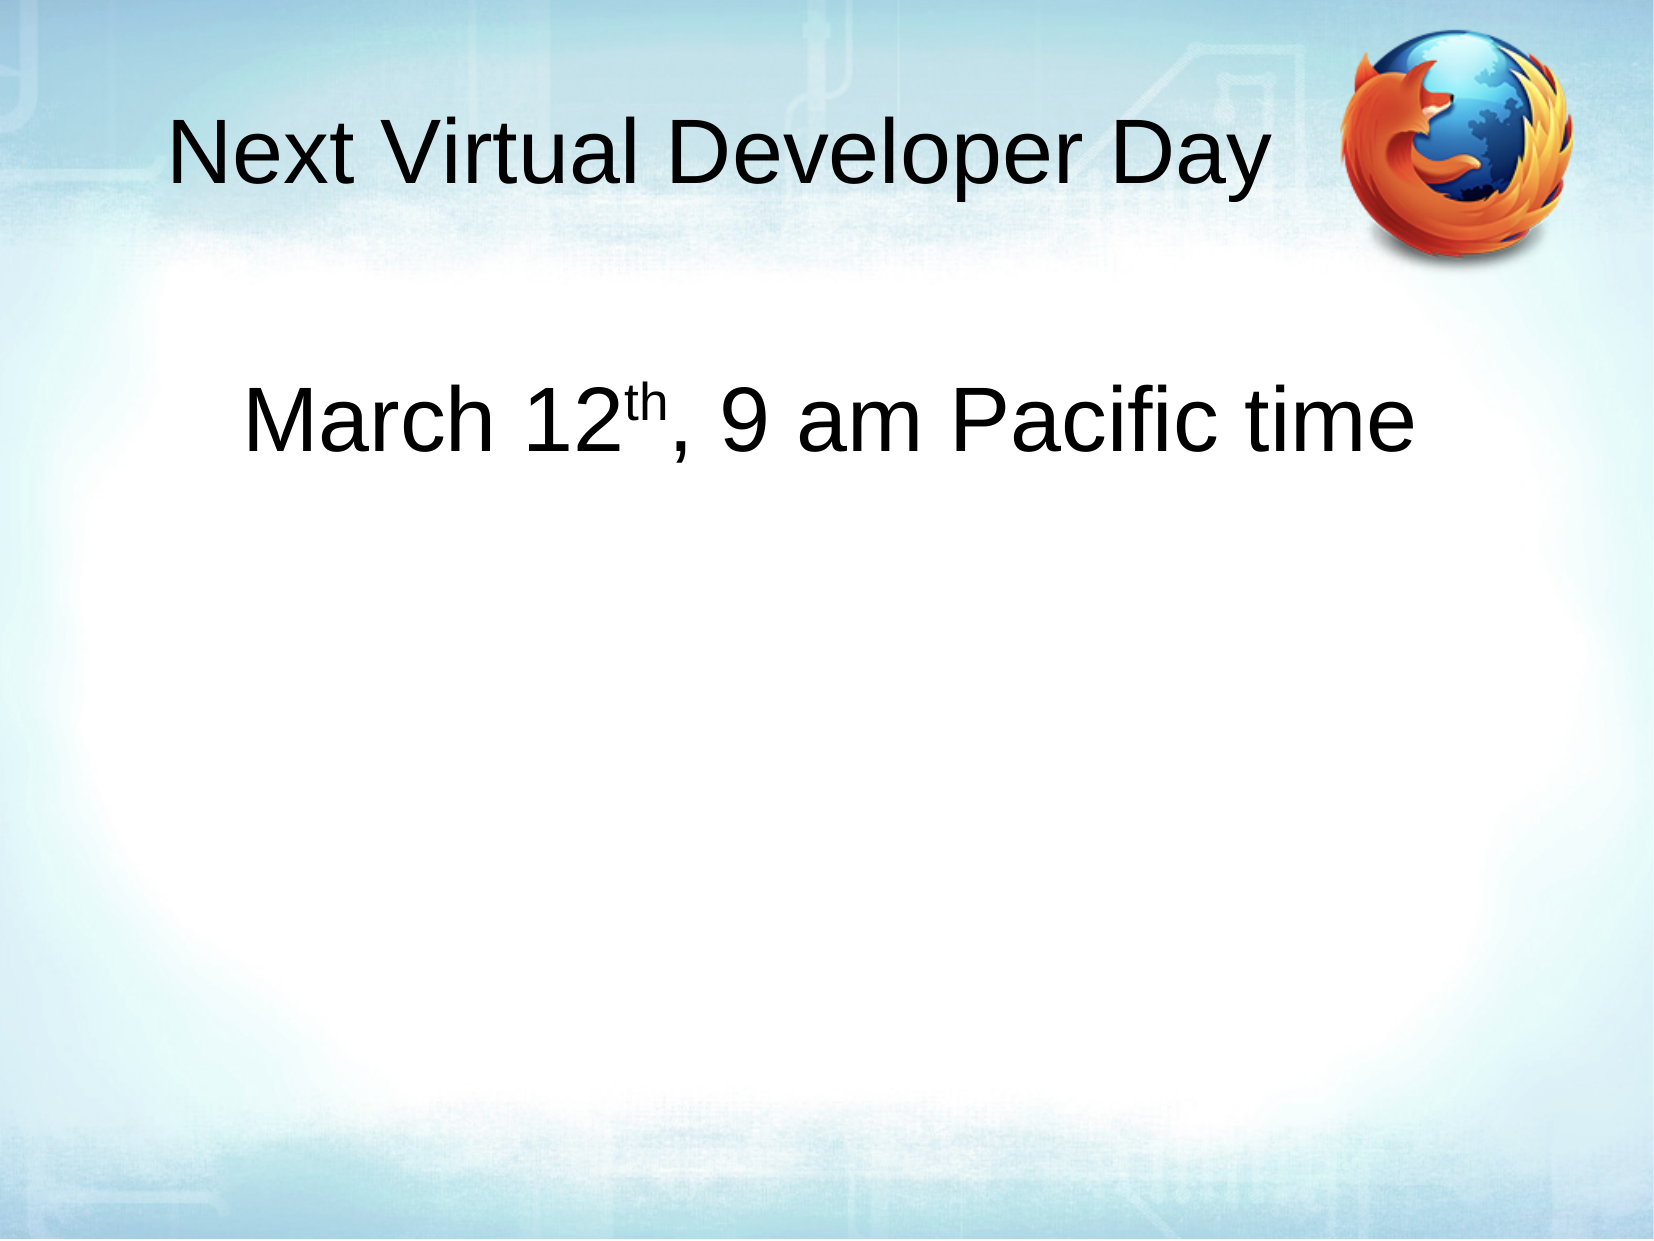

# Next Virtual Developer Day
March 12th, 9 am Pacific time